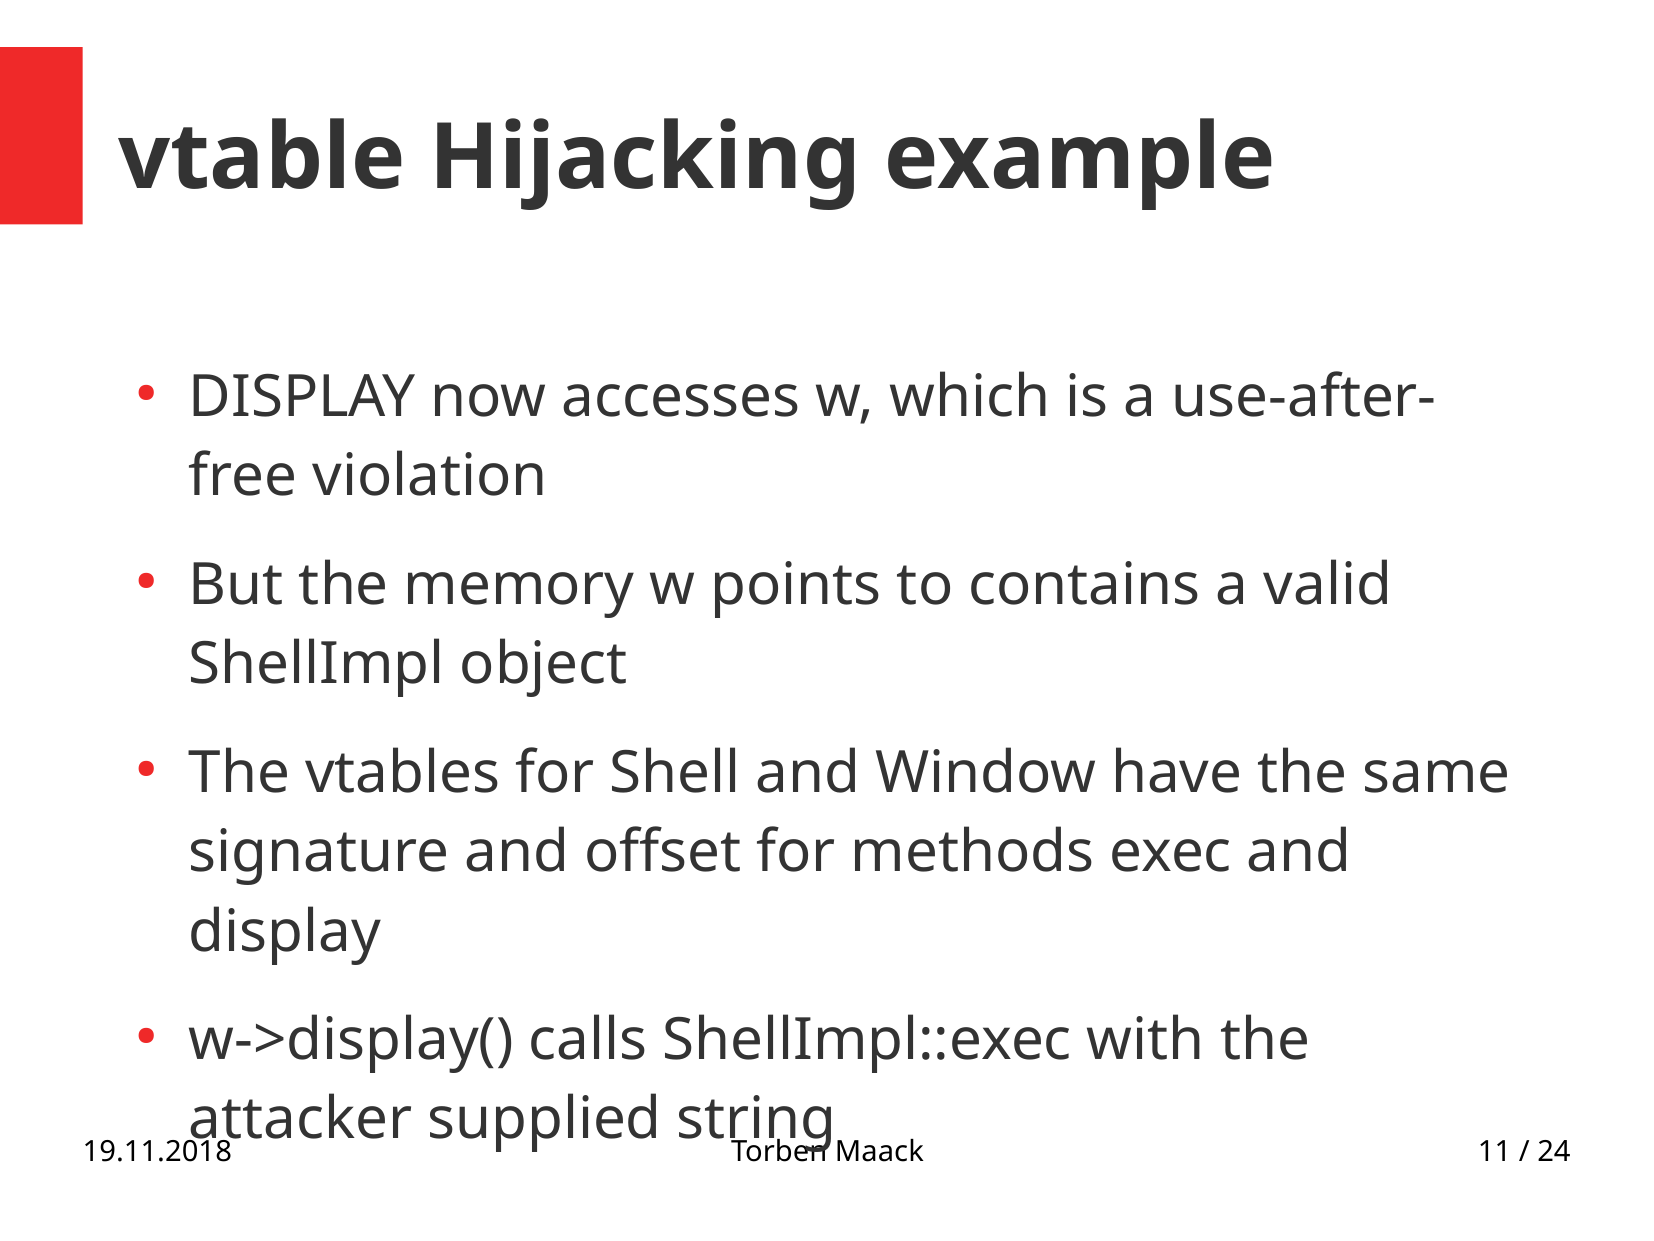

# vtable Hijacking example
DISPLAY now accesses w, which is a use-after-free violation
But the memory w points to contains a valid ShellImpl object
The vtables for Shell and Window have the same signature and offset for methods exec and display
w->display() calls ShellImpl::exec with the attacker supplied string
19.11.2018
Torben Maack
11